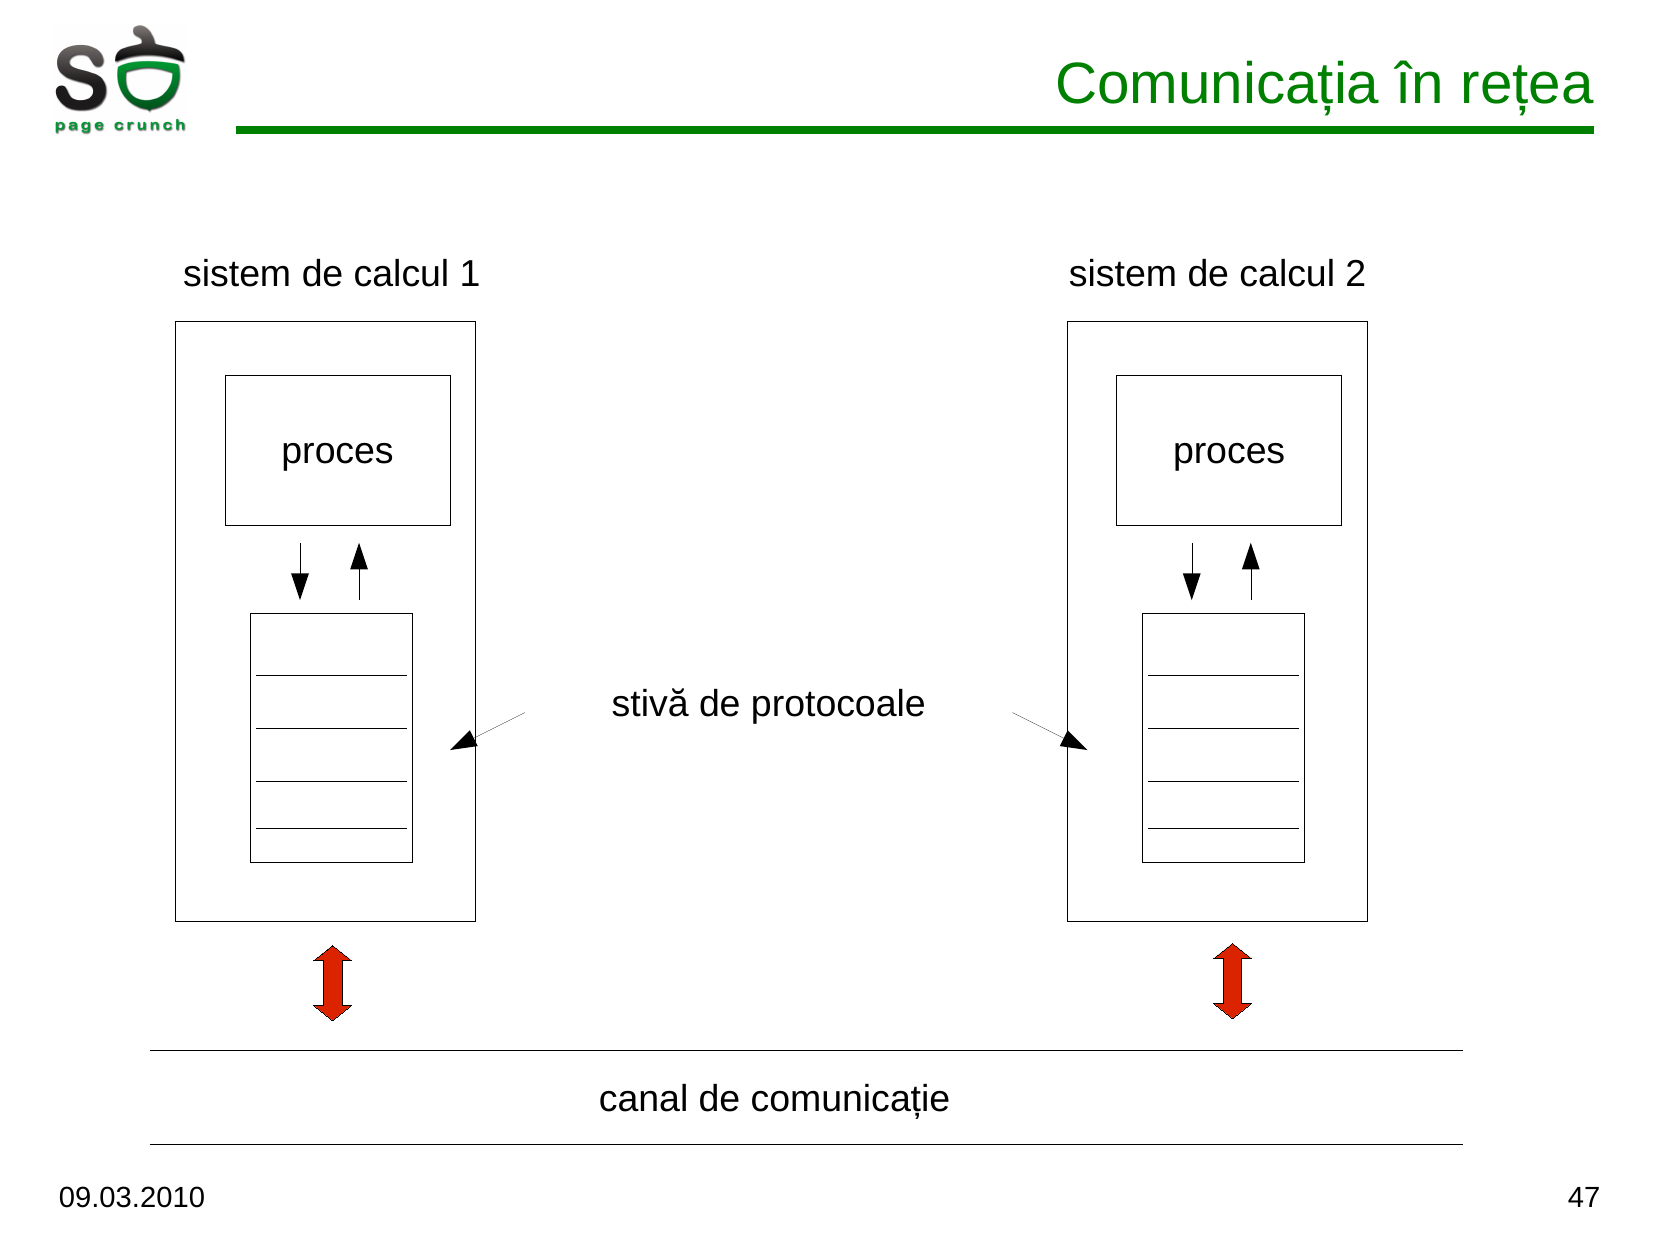

# Comunicația în rețea
sistem de calcul 1
sistem de calcul 2
proces
proces
stivă de protocoale
canal de comunicație
09.03.2010
47